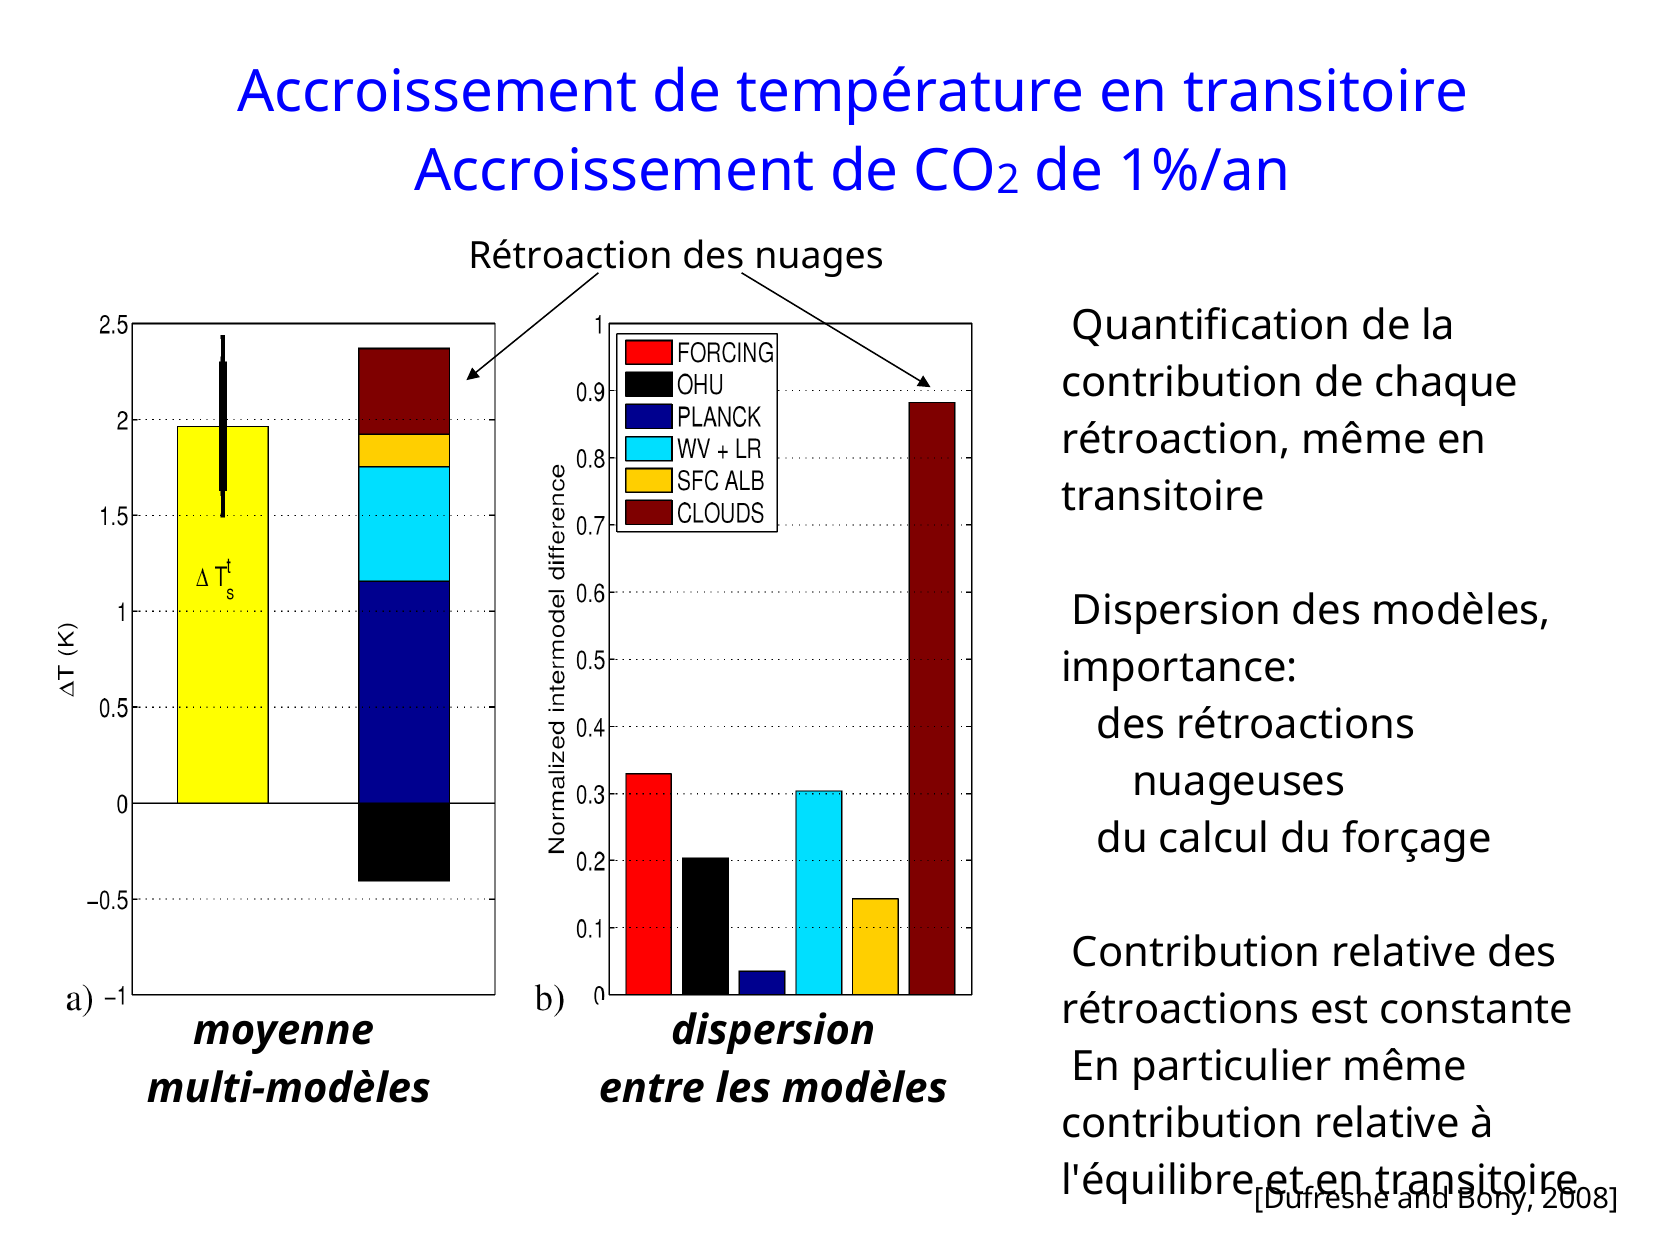

Accroissement de température en transitoire
Accroissement de CO2 de 1%/an
Rétroaction des nuages
 Quantification de la contribution de chaque rétroaction, même en transitoire
 Dispersion des modèles, importance:
des rétroactions nuageuses
du calcul du forçage
 Contribution relative des rétroactions est constante
 En particulier même contribution relative à l'équilibre et en transitoire
moyenne
multi-modèles
dispersion
entre les modèles
[Dufresne and Bony, 2008]